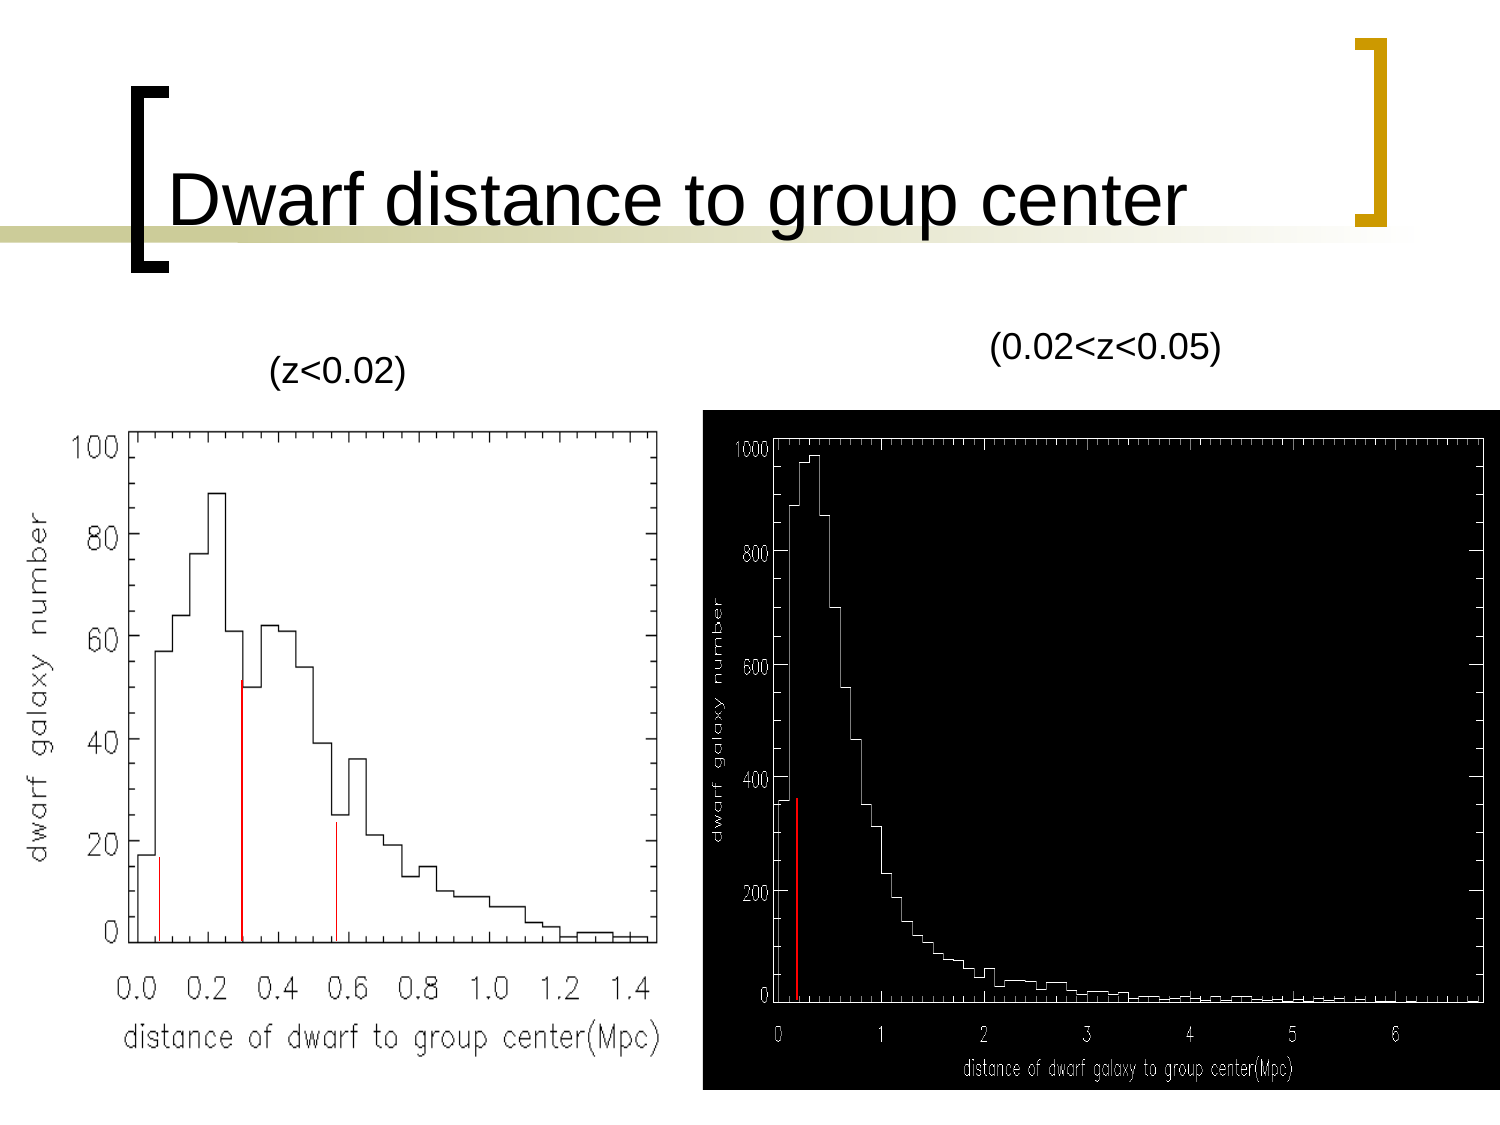

# Dwarf distance to group center
(0.02<z<0.05)
(z<0.02)